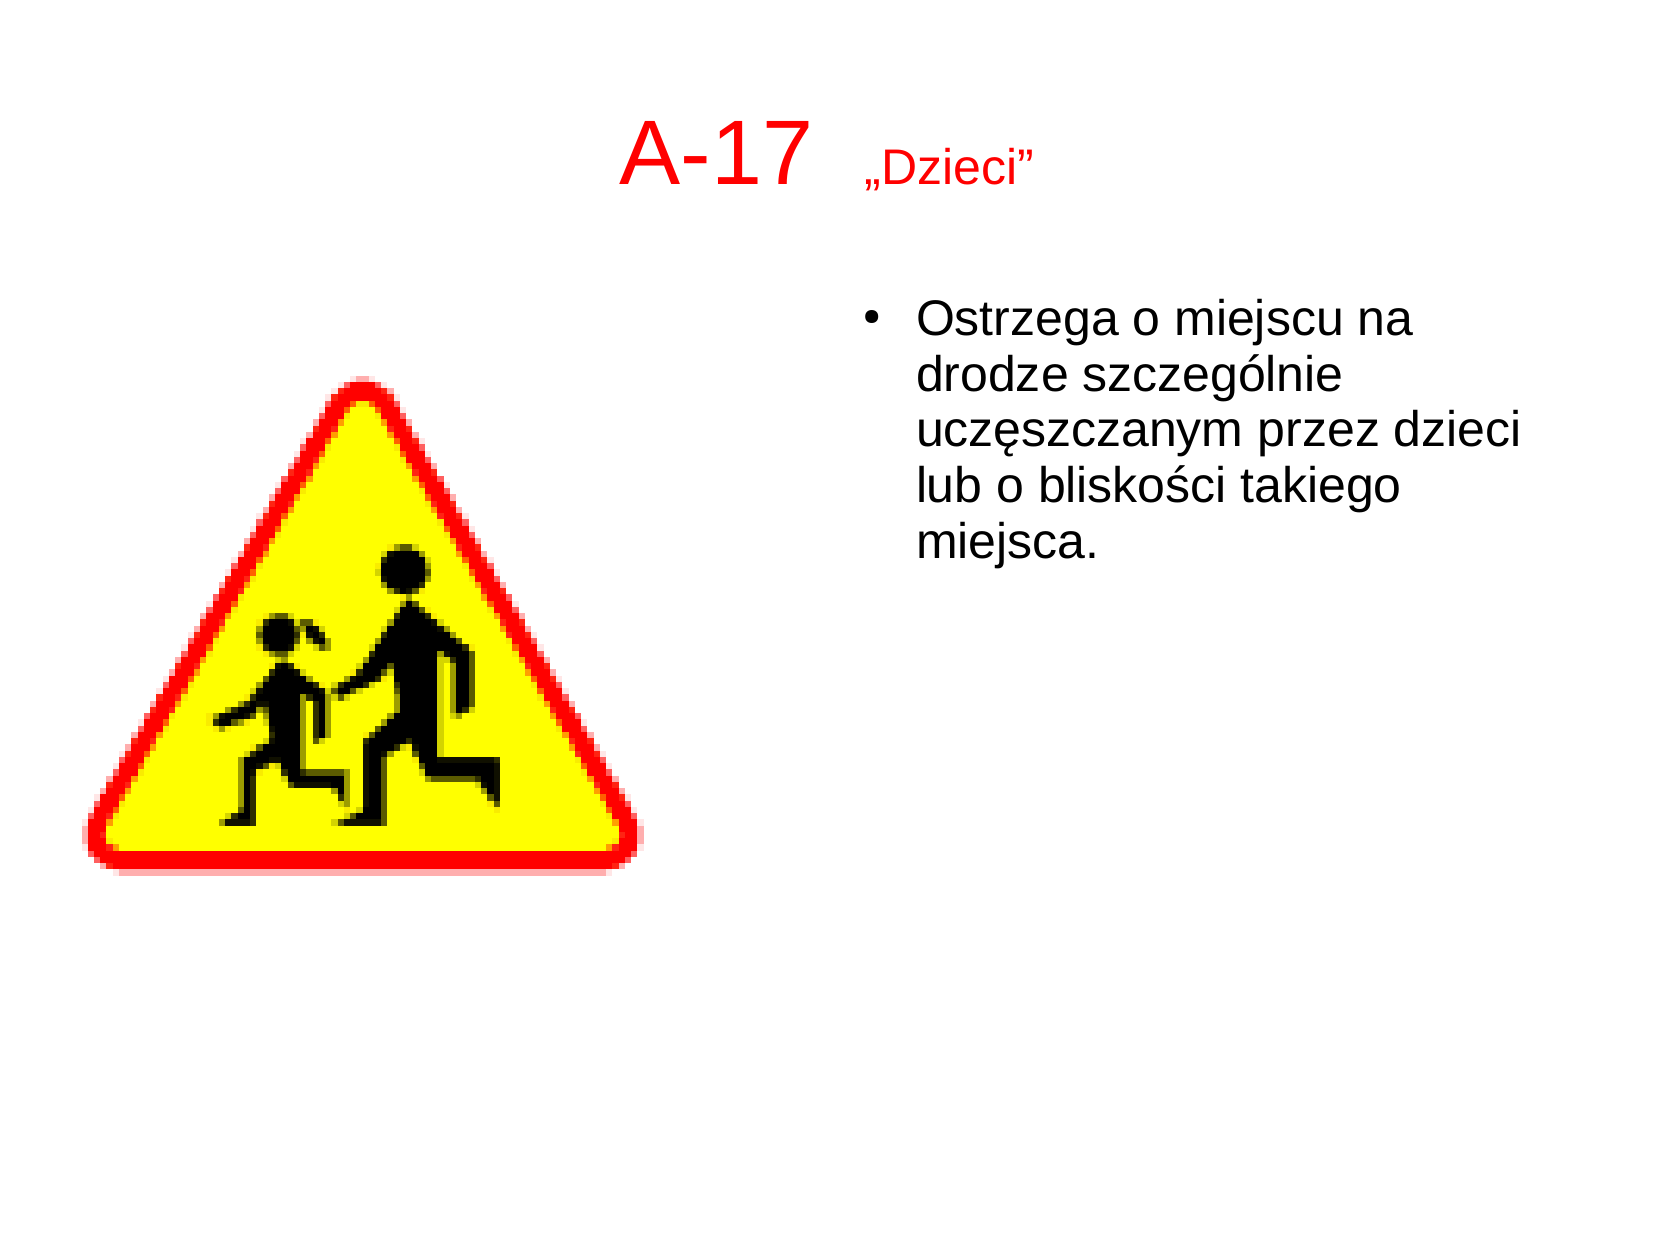

# A-17 „Dzieci”
Ostrzega o miejscu na drodze szczególnie uczęszczanym przez dzieci lub o bliskości takiego miejsca.